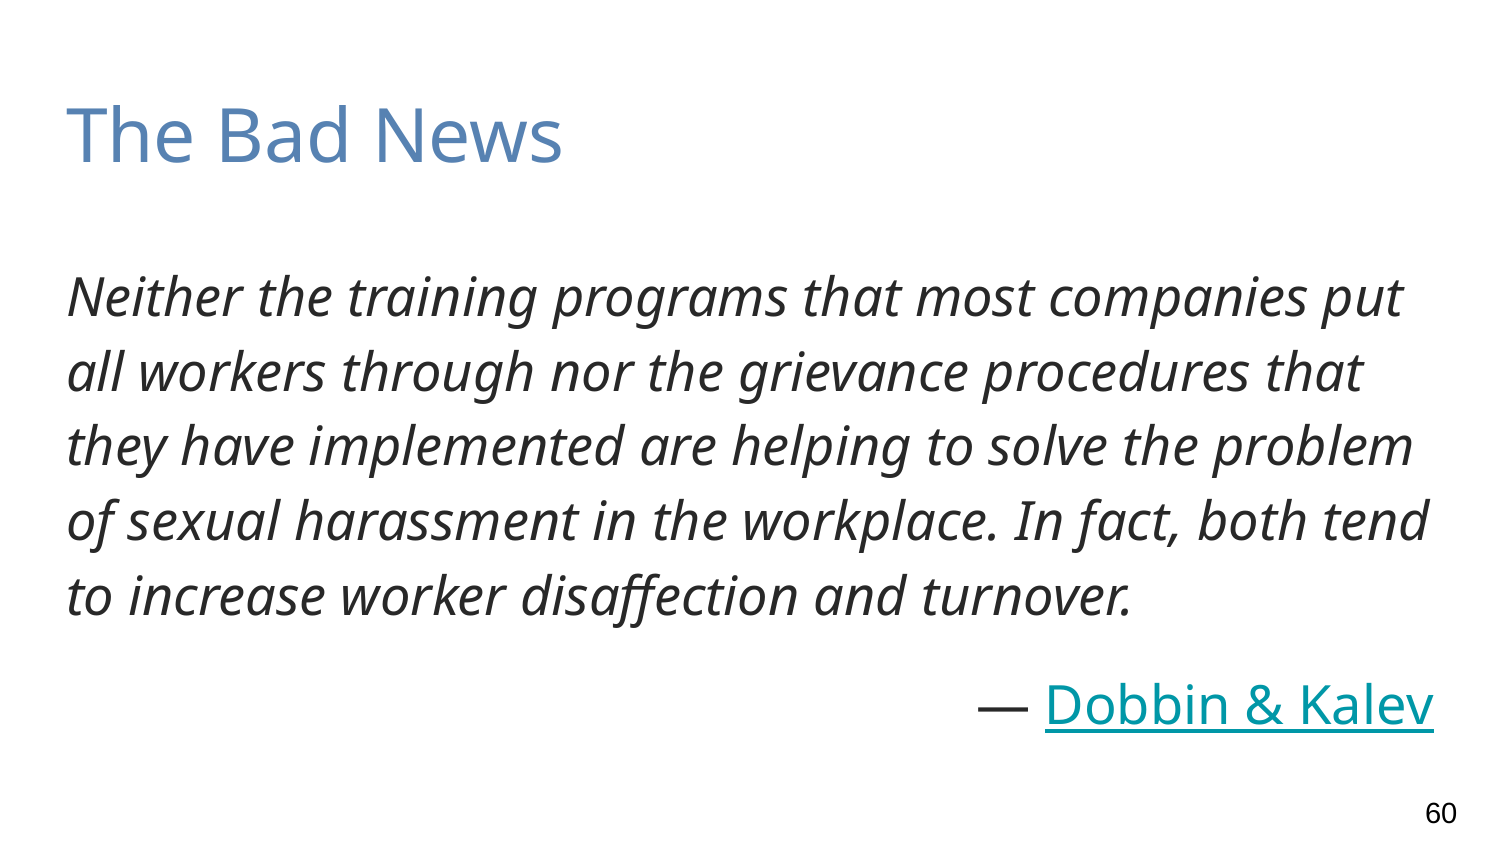

The Bad News
# Neither the training programs that most companies put all workers through nor the grievance procedures that they have implemented are helping to solve the problem of sexual harassment in the workplace. In fact, both tend to increase worker disaffection and turnover.
— Dobbin & Kalev